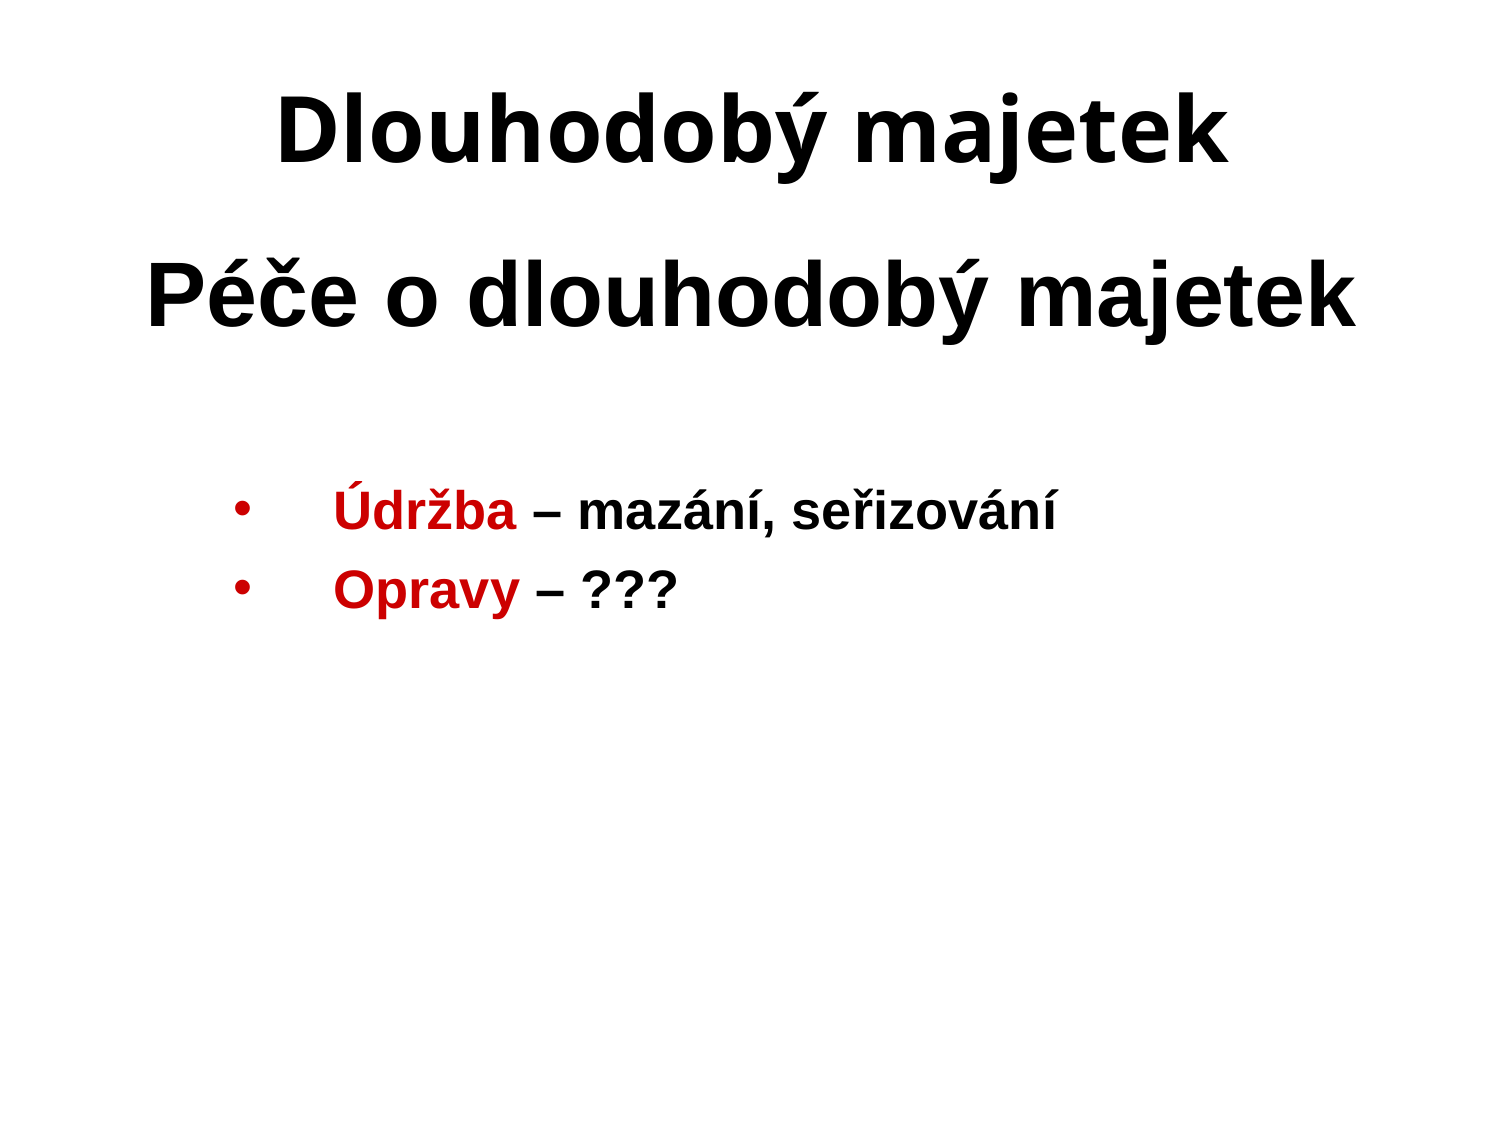

Dlouhodobý majetek
# Péče o dlouhodobý majetek
Údržba – mazání, seřizování
Opravy – ???